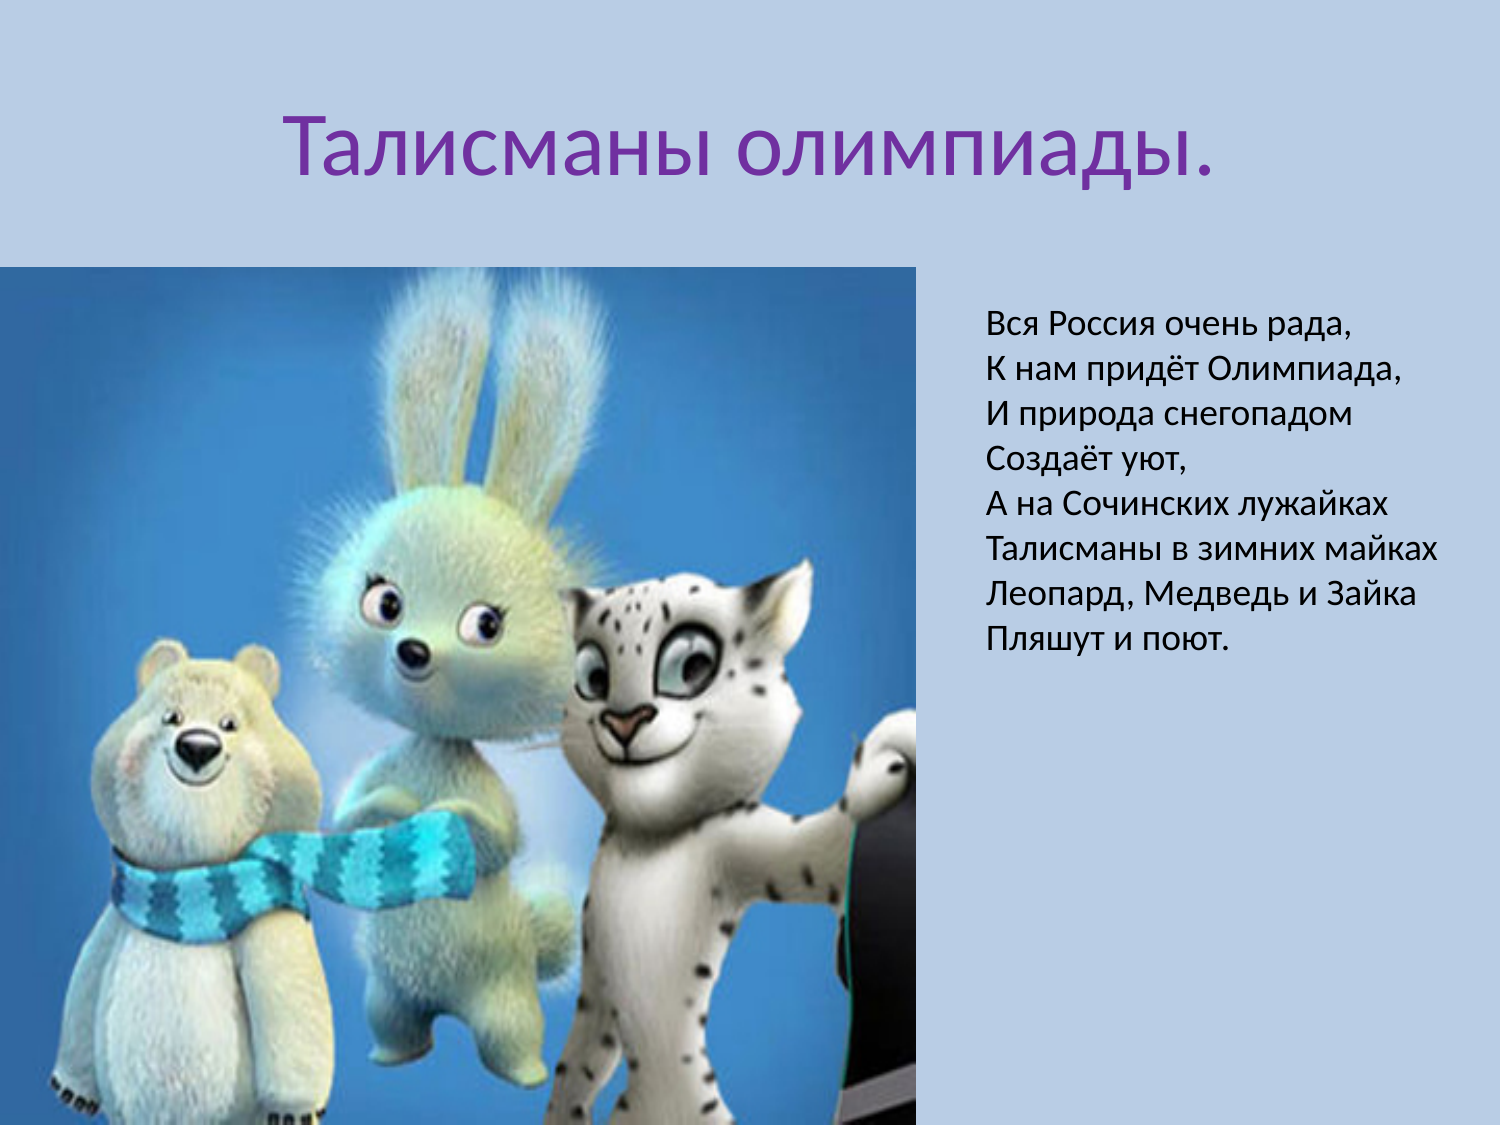

# Талисманы олимпиады.
 Вся Россия очень рада,
 К нам придёт Олимпиада,
 И природа снегопадом
 Создаёт уют,
 А на Сочинских лужайках
 Талисманы в зимних майках
 Леопард, Медведь и Зайка
 Пляшут и поют.